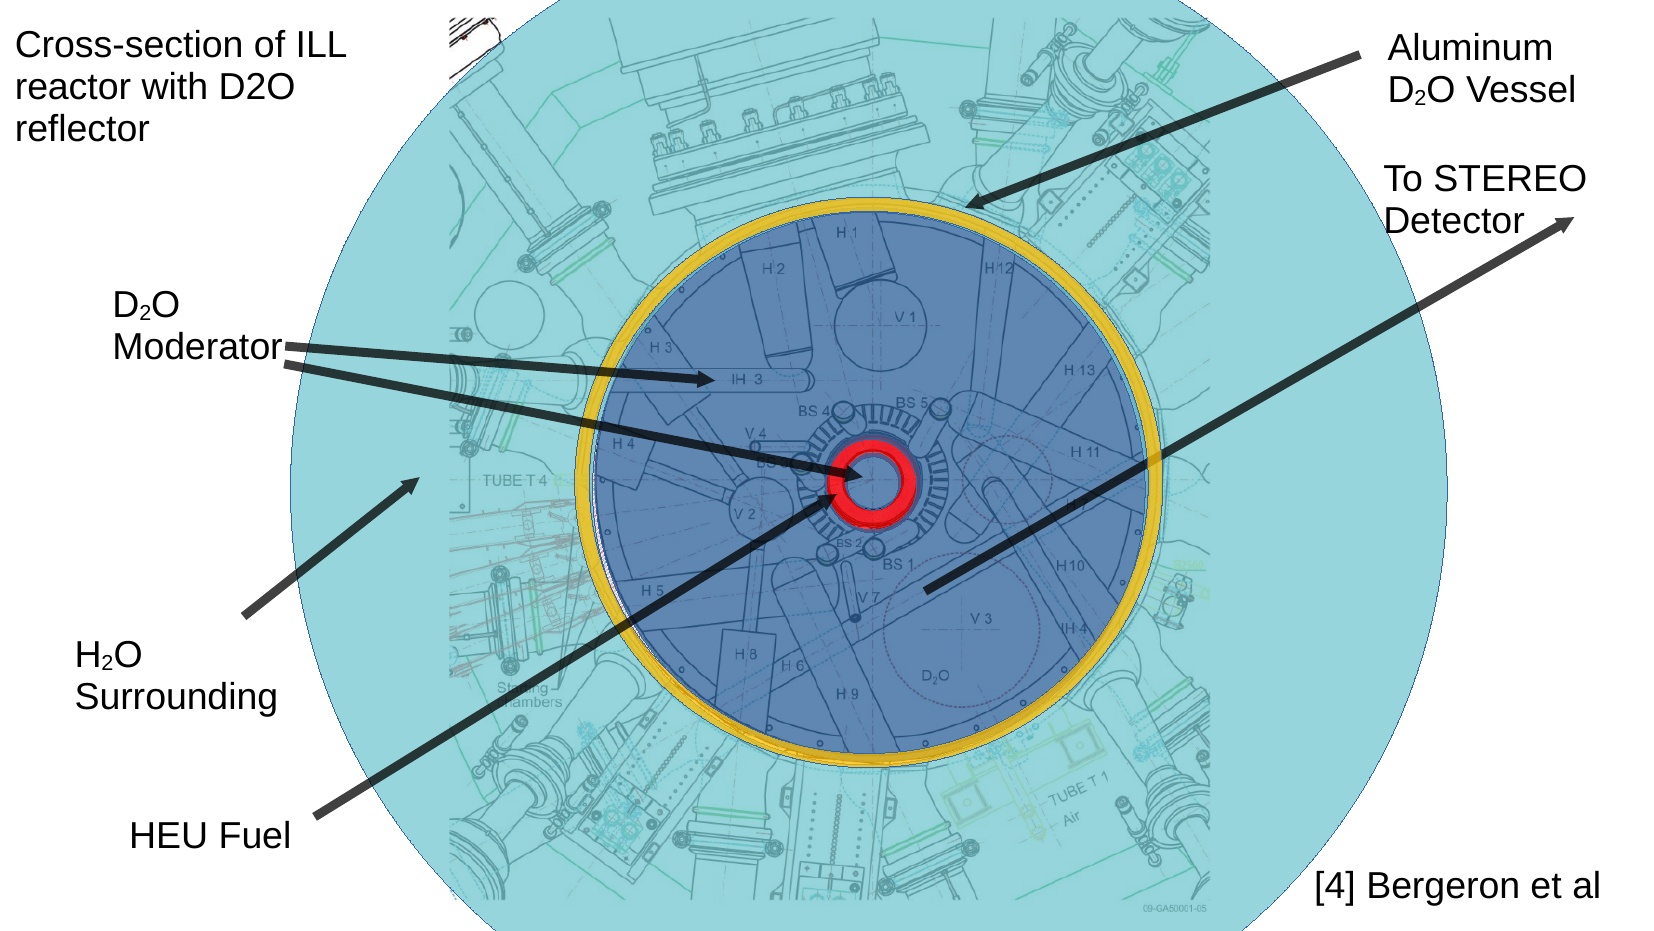

Cross-section of ILL reactor with D2O reflector
Aluminum D2O Vessel
To STEREO Detector
D2O
Moderator
H2O Surrounding
HEU Fuel
[4] Bergeron et al